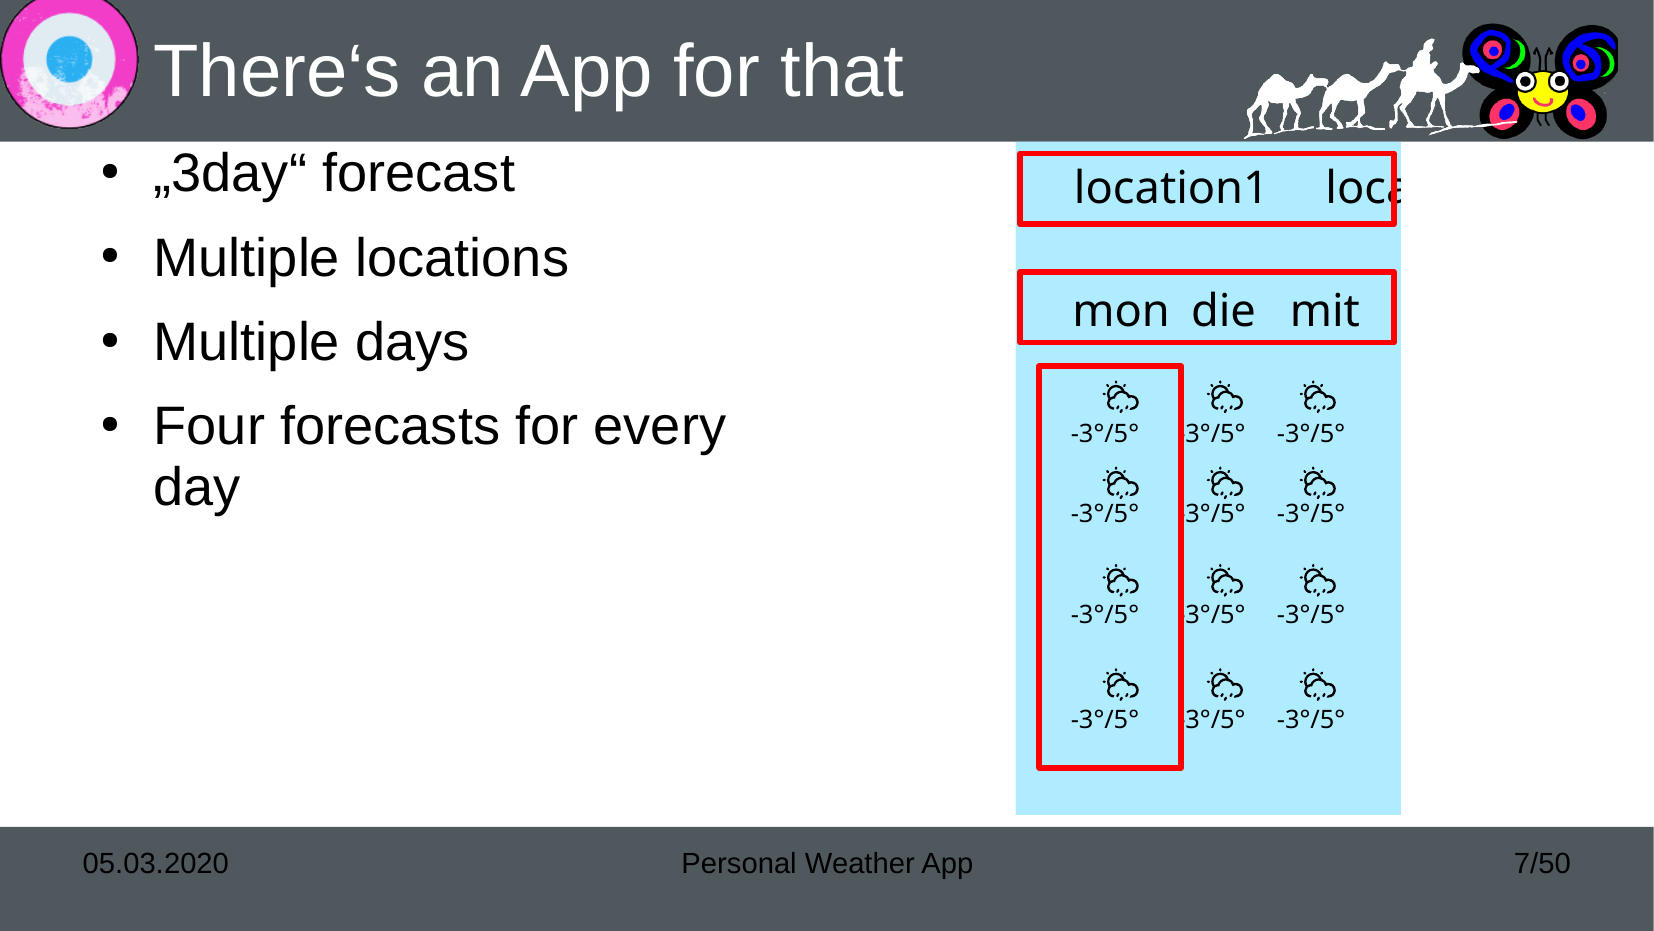

# There‘s an App for that
„3day“ forecast
Multiple locations
Multiple days
Four forecasts for every day
08. März 2019
7